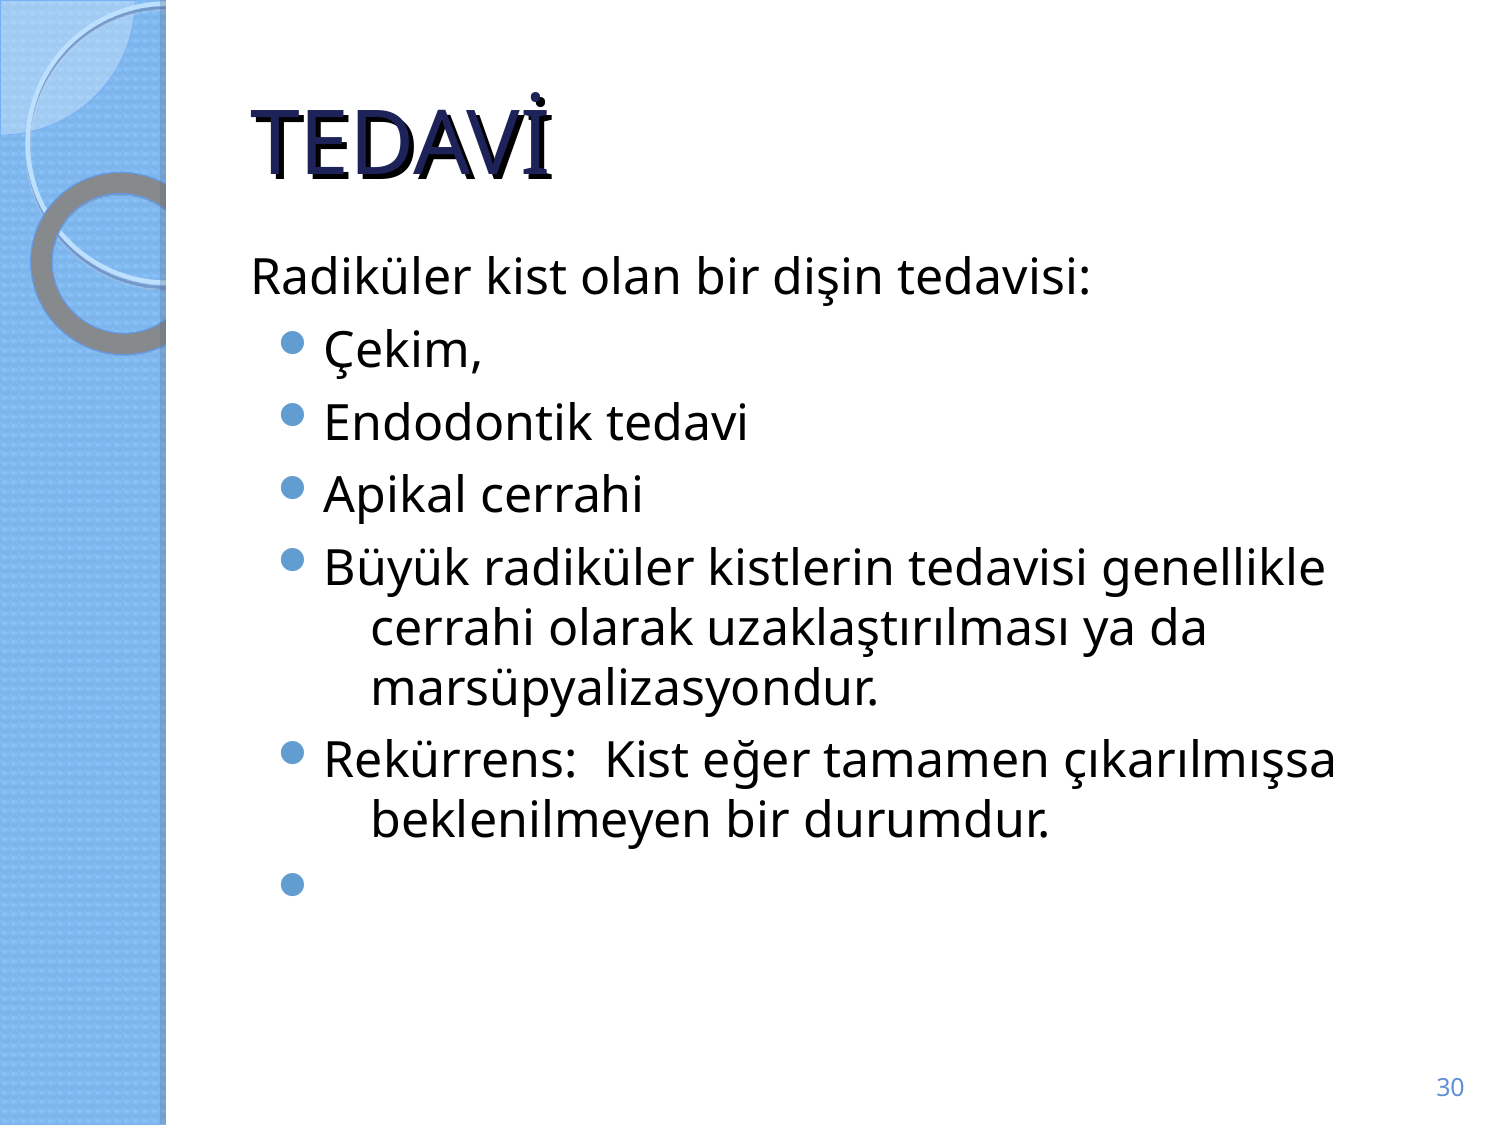

# TEDAVİ
Radiküler kist olan bir dişin tedavisi:
Çekim,
Endodontik tedavi
Apikal cerrahi
Büyük radiküler kistlerin tedavisi genellikle cerrahi olarak uzaklaştırılması ya da marsüpyalizasyondur.
Rekürrens: Kist eğer tamamen çıkarılmışsa beklenilmeyen bir durumdur.
30